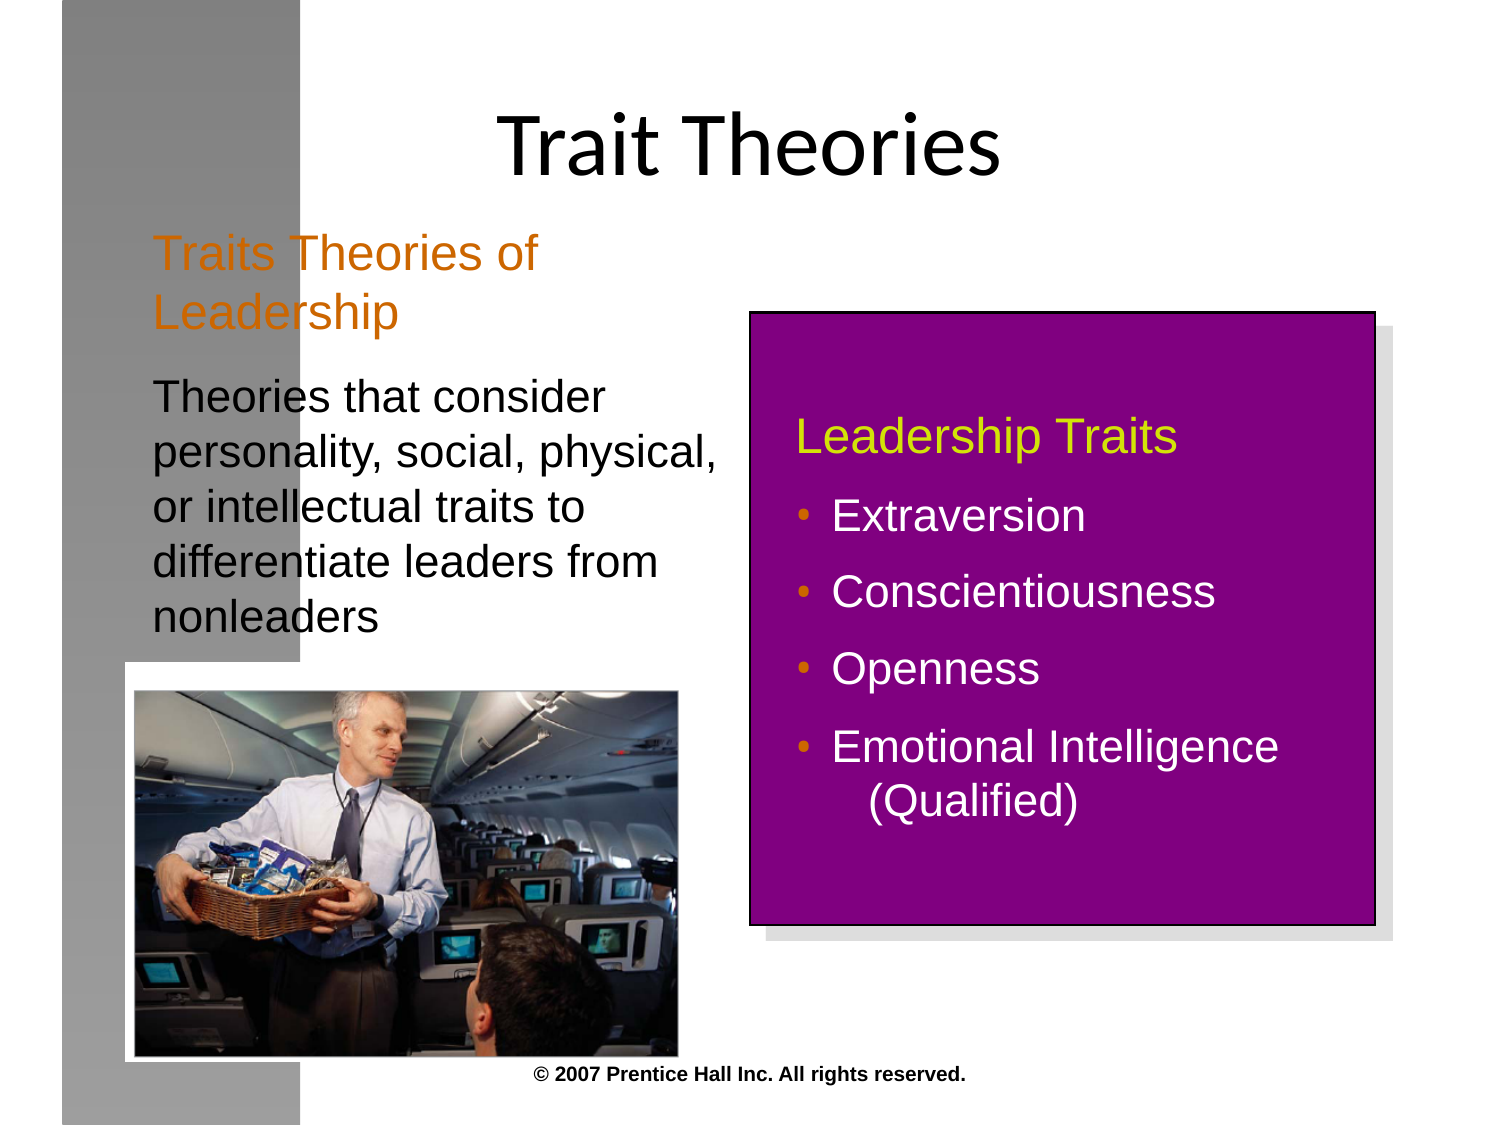

# Trait Theories
Traits Theories of Leadership
Theories that consider personality, social, physical, or intellectual traits to differentiate leaders from nonleaders
Leadership Traits
Extraversion
Conscientiousness
Openness
Emotional Intelligence (Qualified)
© 2007 Prentice Hall Inc. All rights reserved.